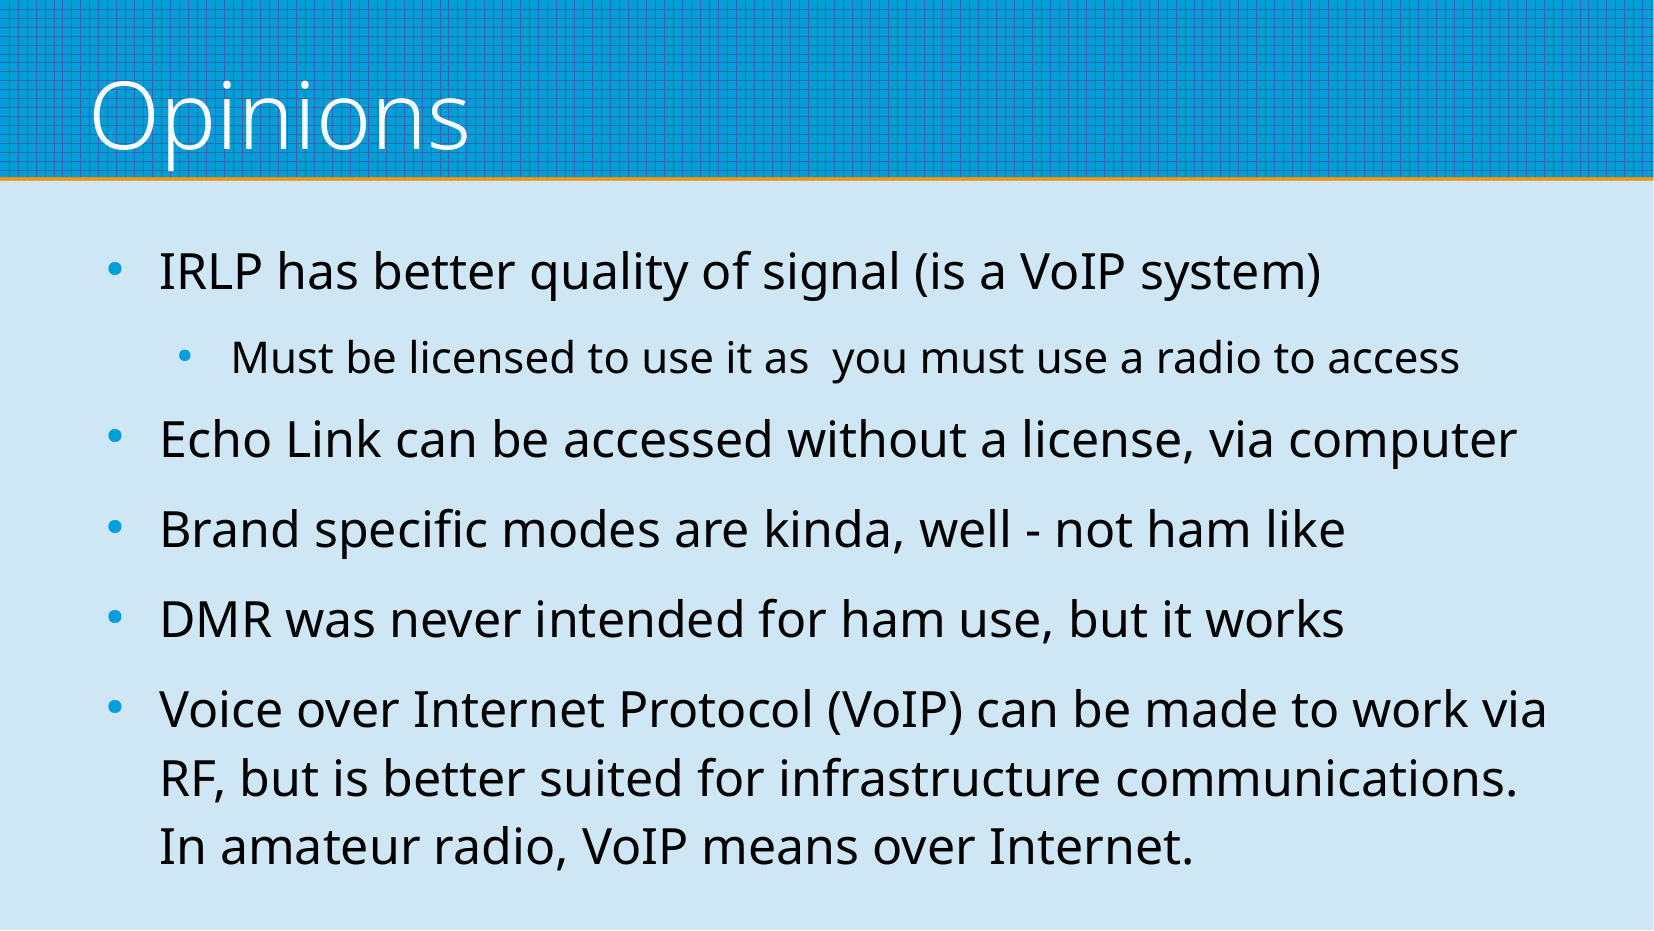

# Opinions
IRLP has better quality of signal (is a VoIP system)
Must be licensed to use it as you must use a radio to access
Echo Link can be accessed without a license, via computer
Brand specific modes are kinda, well - not ham like
DMR was never intended for ham use, but it works
Voice over Internet Protocol (VoIP) can be made to work via RF, but is better suited for infrastructure communications. In amateur radio, VoIP means over Internet.